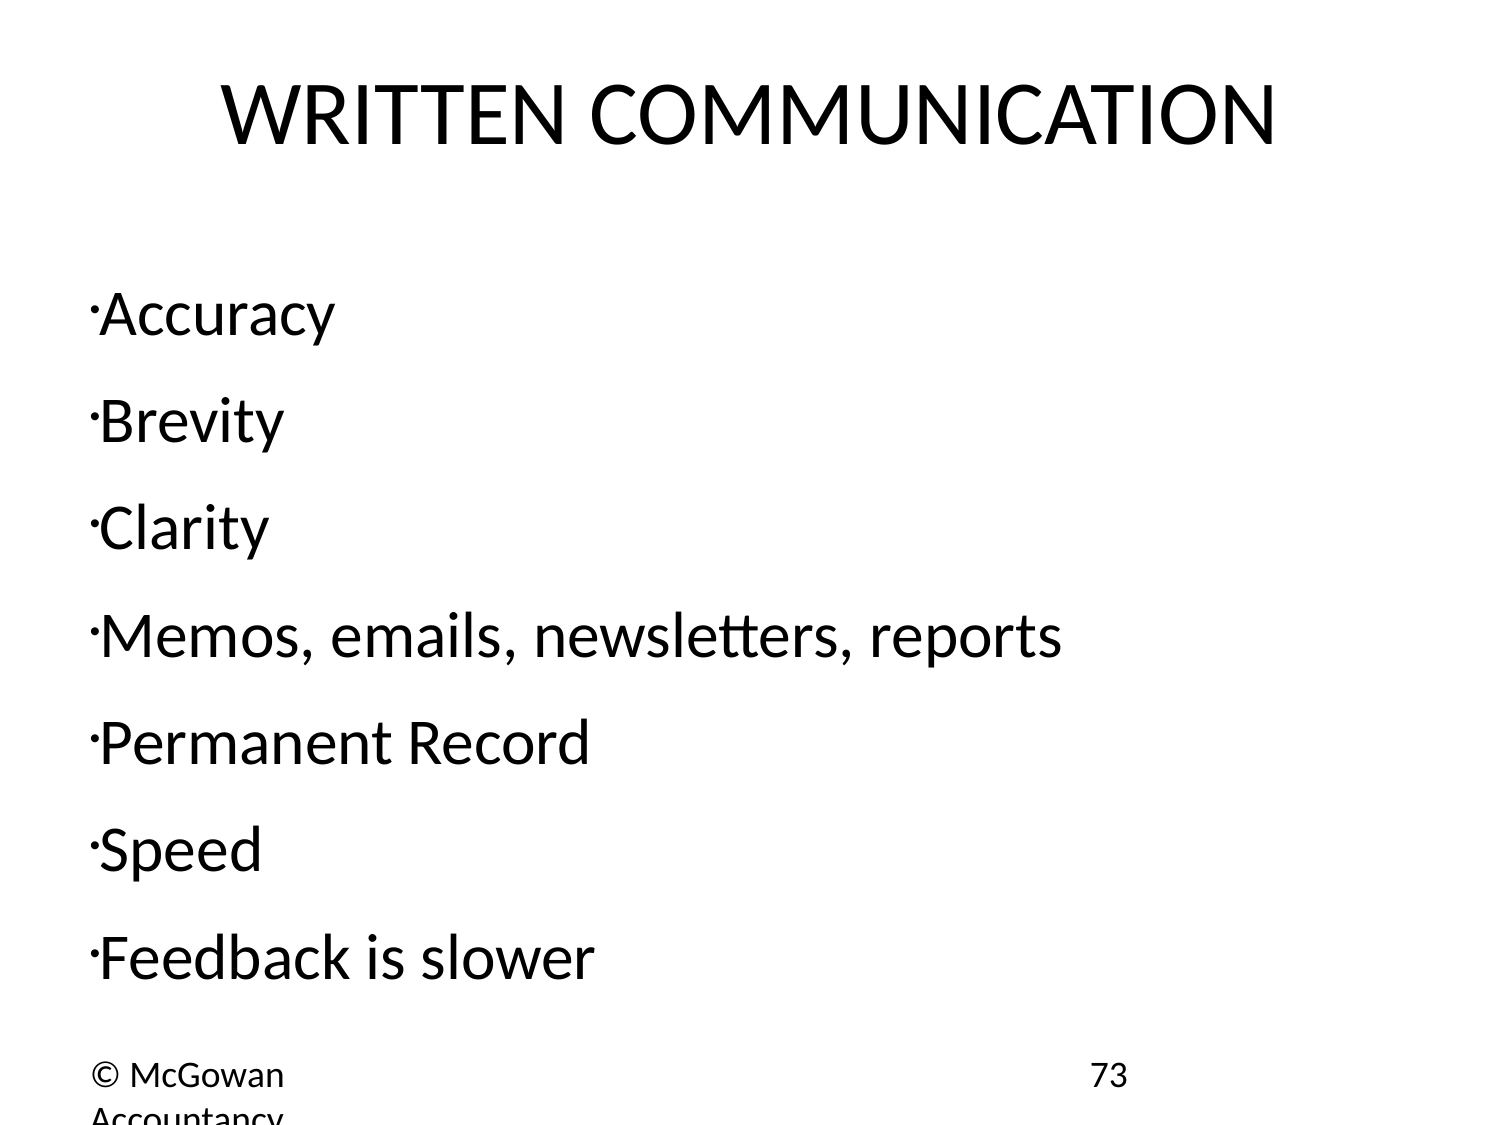

# WRITTEN COMMUNICATION
Accuracy
Brevity
Clarity
Memos, emails, newsletters, reports
Permanent Record
Speed
Feedback is slower
© McGowan Accountancy Services
73